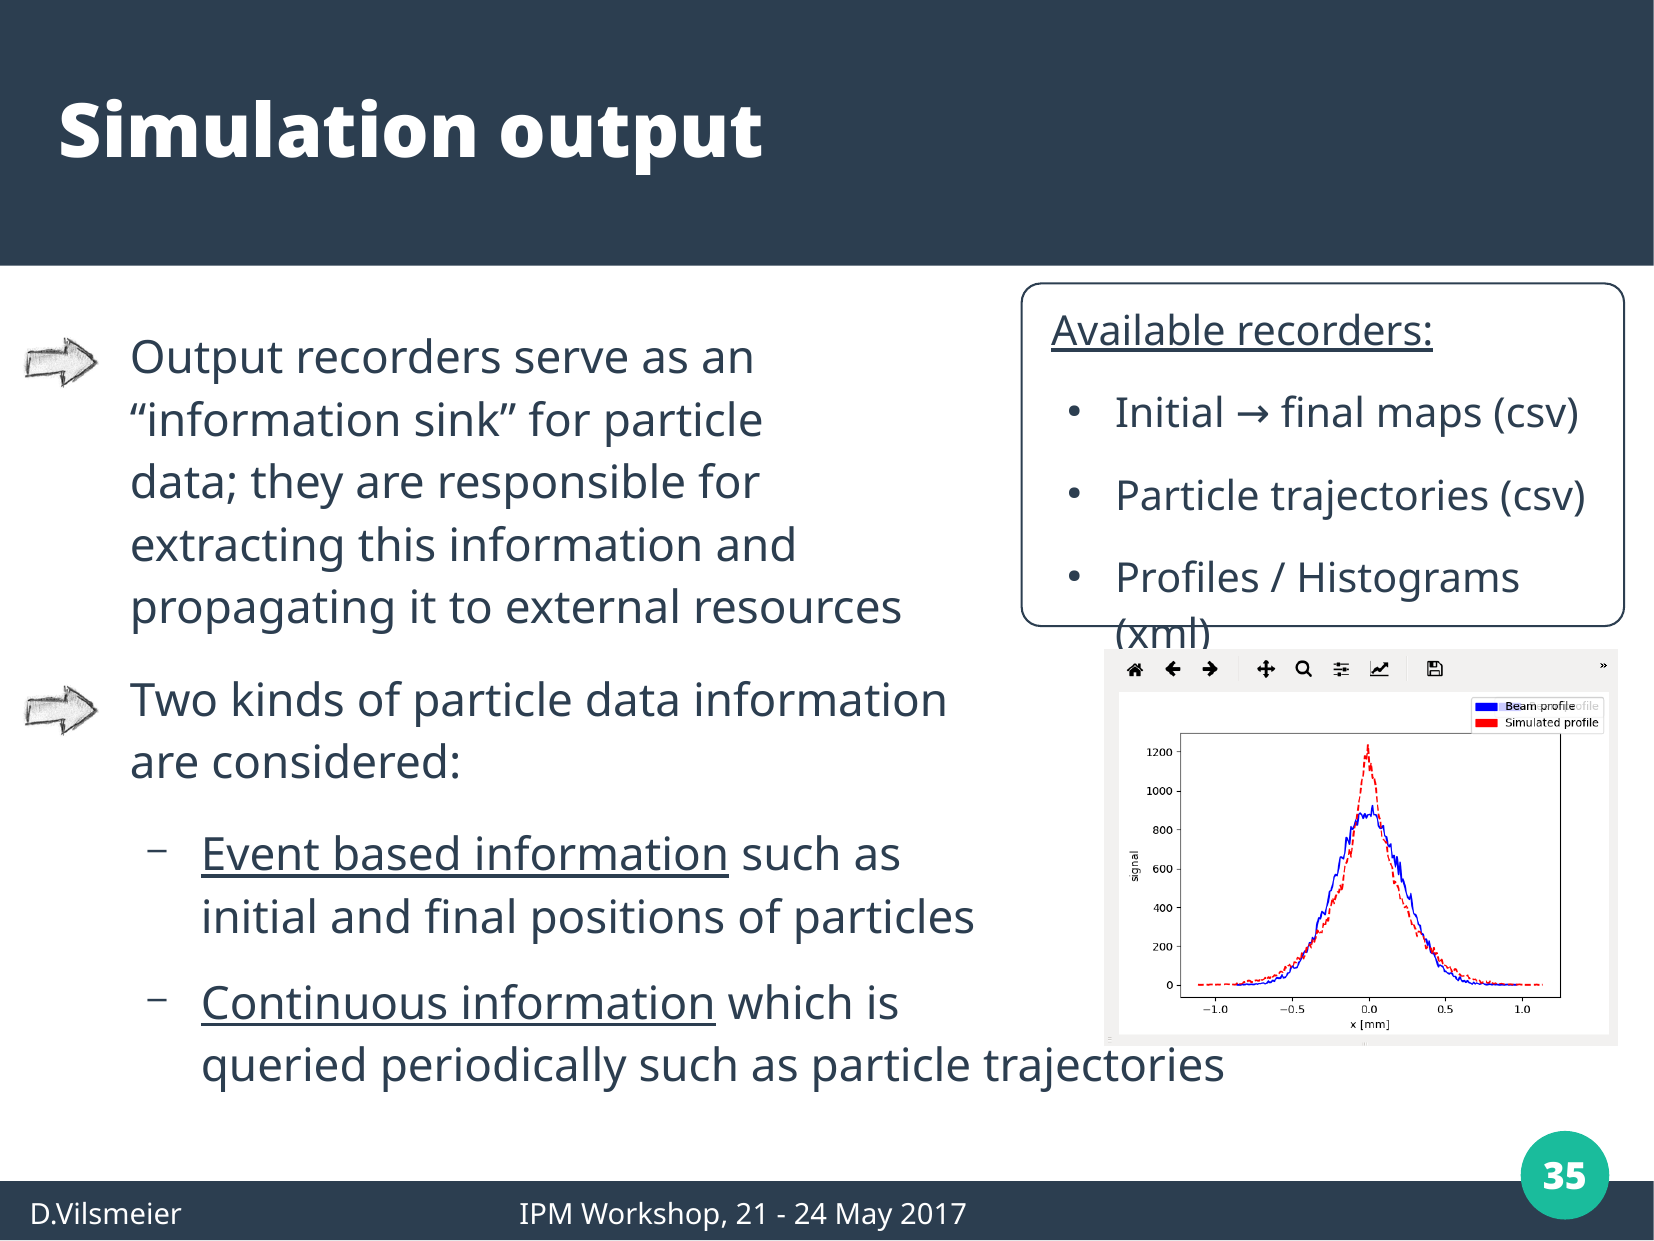

# Simulation output
Available recorders:
Initial → final maps (csv)
Particle trajectories (csv)
Profiles / Histograms (xml)
Output recorders serve as an
“information sink” for particle
data; they are responsible for
extracting this information and
propagating it to external resources
Two kinds of particle data information
are considered:
Event based information such as
initial and final positions of particles
Continuous information which is
queried periodically such as particle trajectories
35
D.Vilsmeier IPM Workshop, 21 - 24 May 2017